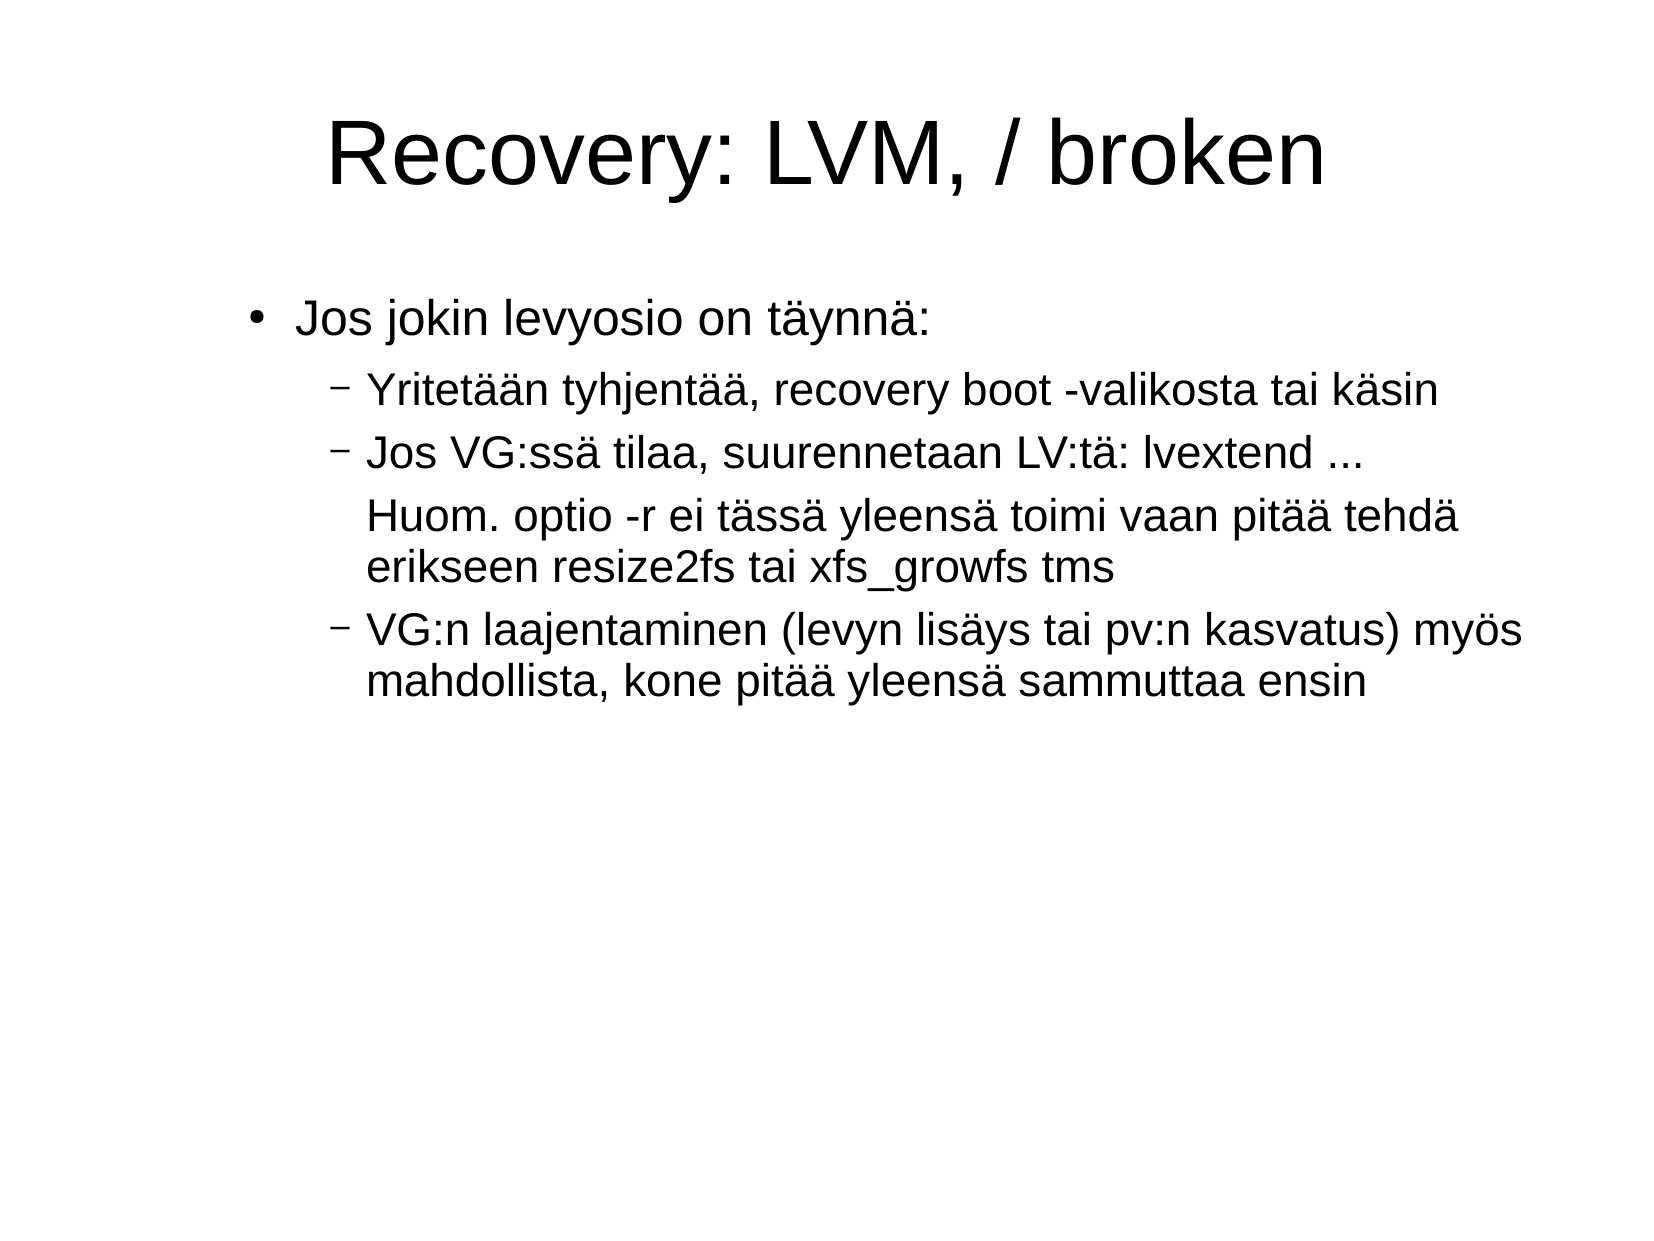

# Recovery: LVM, / broken
Jos jokin levyosio on täynnä:
Yritetään tyhjentää, recovery boot -valikosta tai käsin
Jos VG:ssä tilaa, suurennetaan LV:tä: lvextend ...
Huom. optio -r ei tässä yleensä toimi vaan pitää tehdä erikseen resize2fs tai xfs_growfs tms
VG:n laajentaminen (levyn lisäys tai pv:n kasvatus) myös mahdollista, kone pitää yleensä sammuttaa ensin